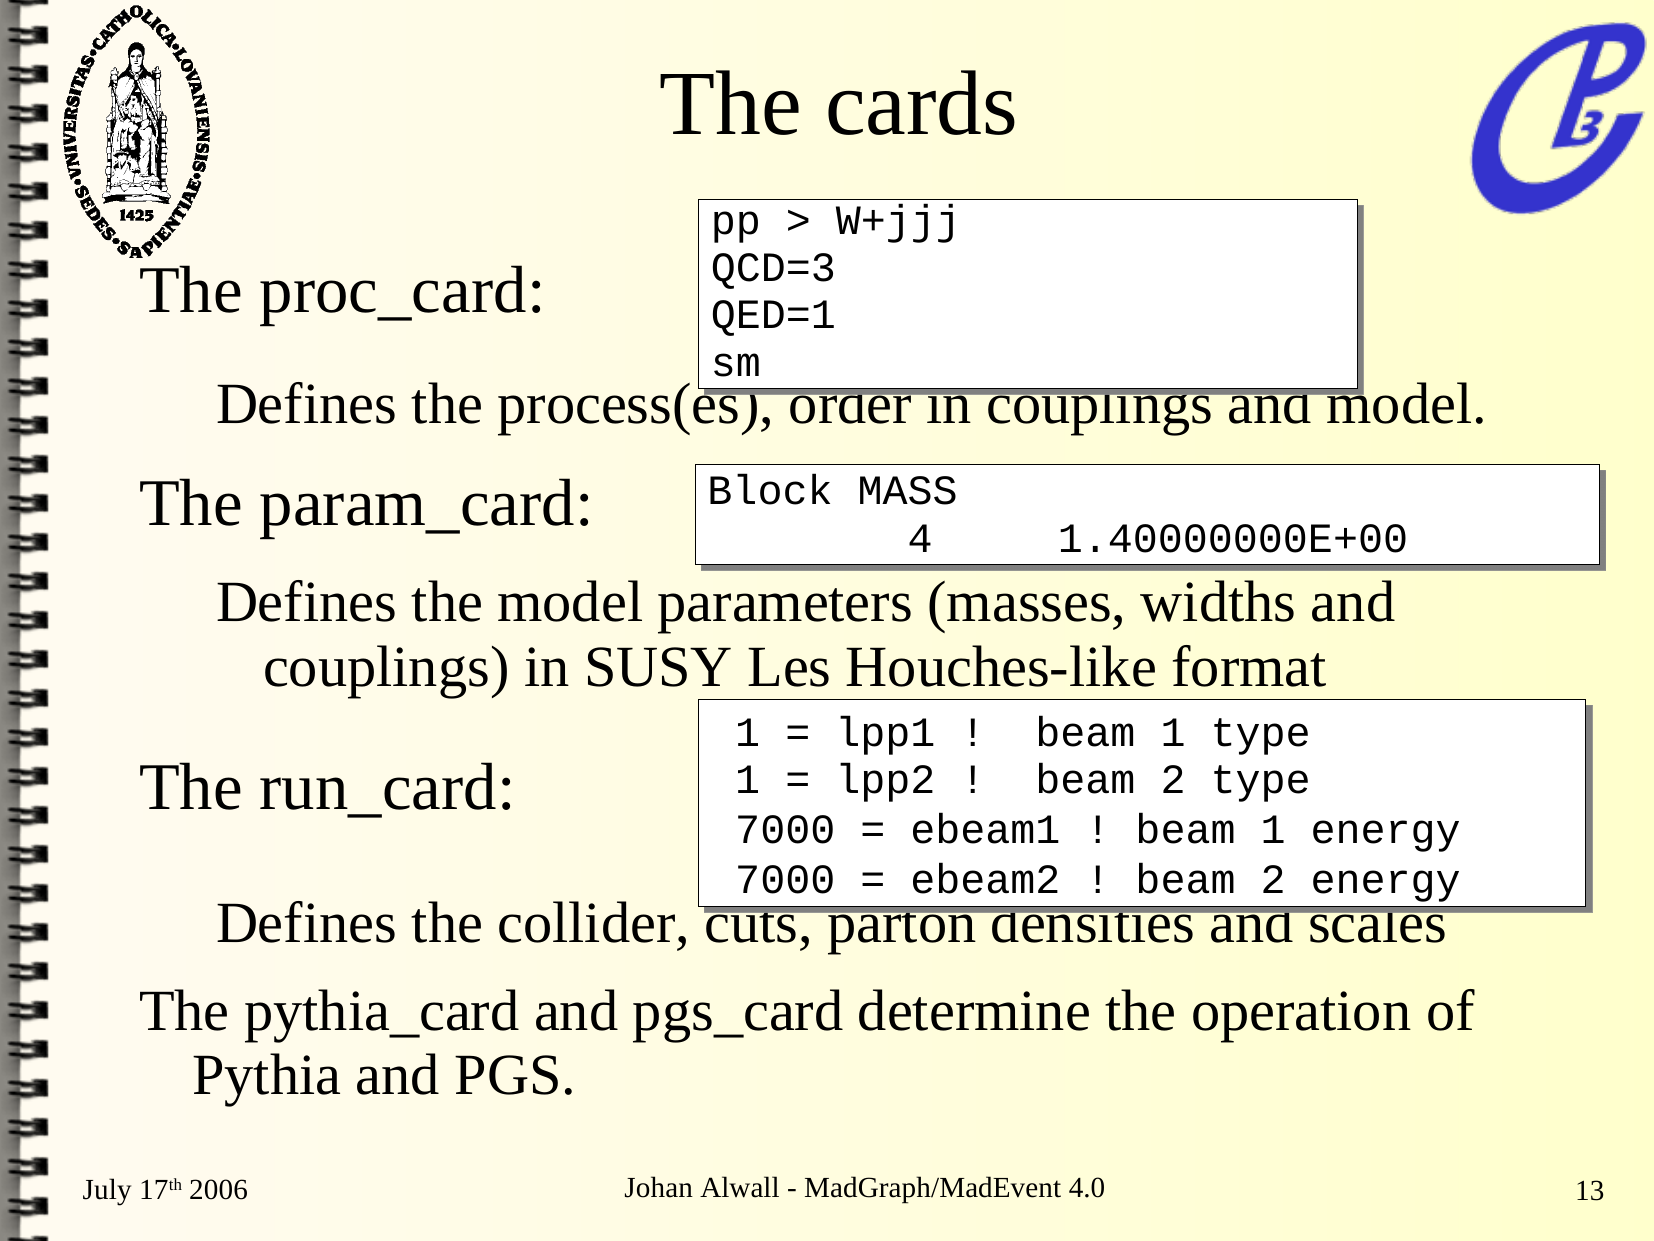

# The cards
pp > W+jjj
QCD=3
QED=1
sm
The proc_card:
Defines the process(es), order in couplings and model.
The param_card:
Defines the model parameters (masses, widths and couplings) in SUSY Les Houches-like format
The run_card:
Defines the collider, cuts, parton densities and scales
The pythia_card and pgs_card determine the operation of Pythia and PGS.
Block MASS
 4 1.40000000E+00
 1 = lpp1 ! beam 1 type
 1 = lpp2 ! beam 2 type
 7000 = ebeam1 ! beam 1 energy
 7000 = ebeam2 ! beam 2 energy
Johan Alwall - MadGraph/MadEvent 4.0
July 17 2006
13